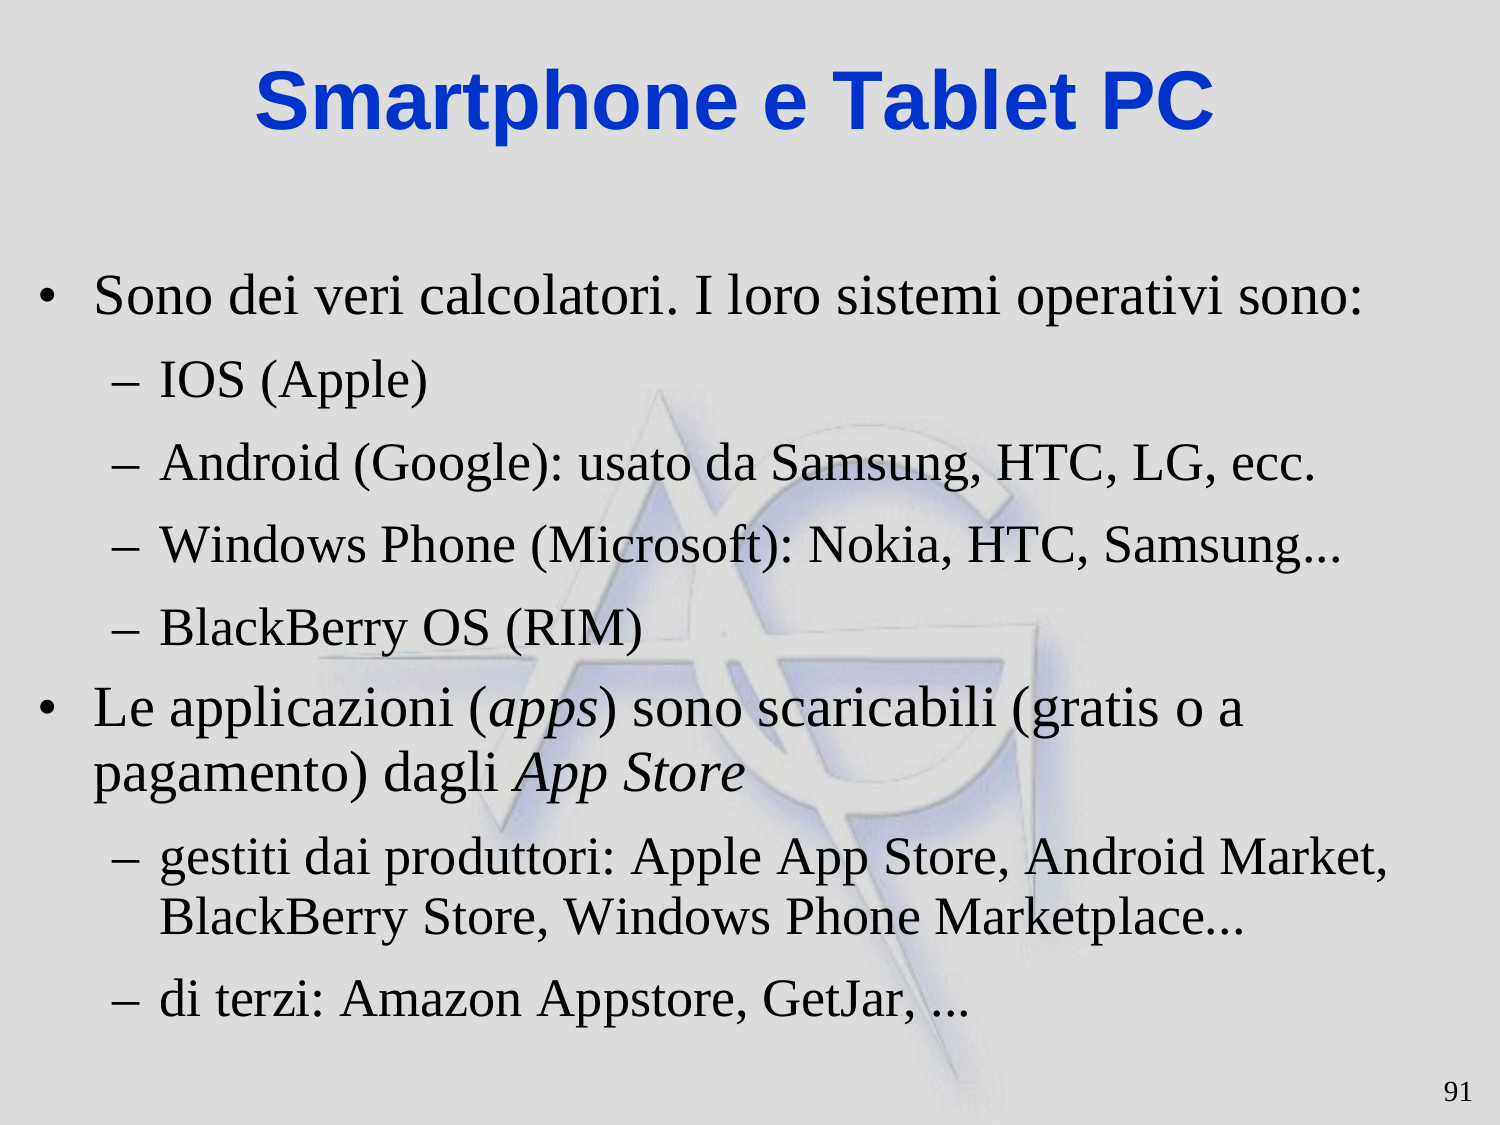

# Smartphone e Tablet PC
Sono dei veri calcolatori. I loro sistemi operativi sono:
IOS (Apple)
Android (Google): usato da Samsung, HTC, LG, ecc.
Windows Phone (Microsoft): Nokia, HTC, Samsung...
BlackBerry OS (RIM)
Le applicazioni (apps) sono scaricabili (gratis o a pagamento) dagli App Store
gestiti dai produttori: Apple App Store, Android Market, BlackBerry Store, Windows Phone Marketplace...
di terzi: Amazon Appstore, GetJar, ...